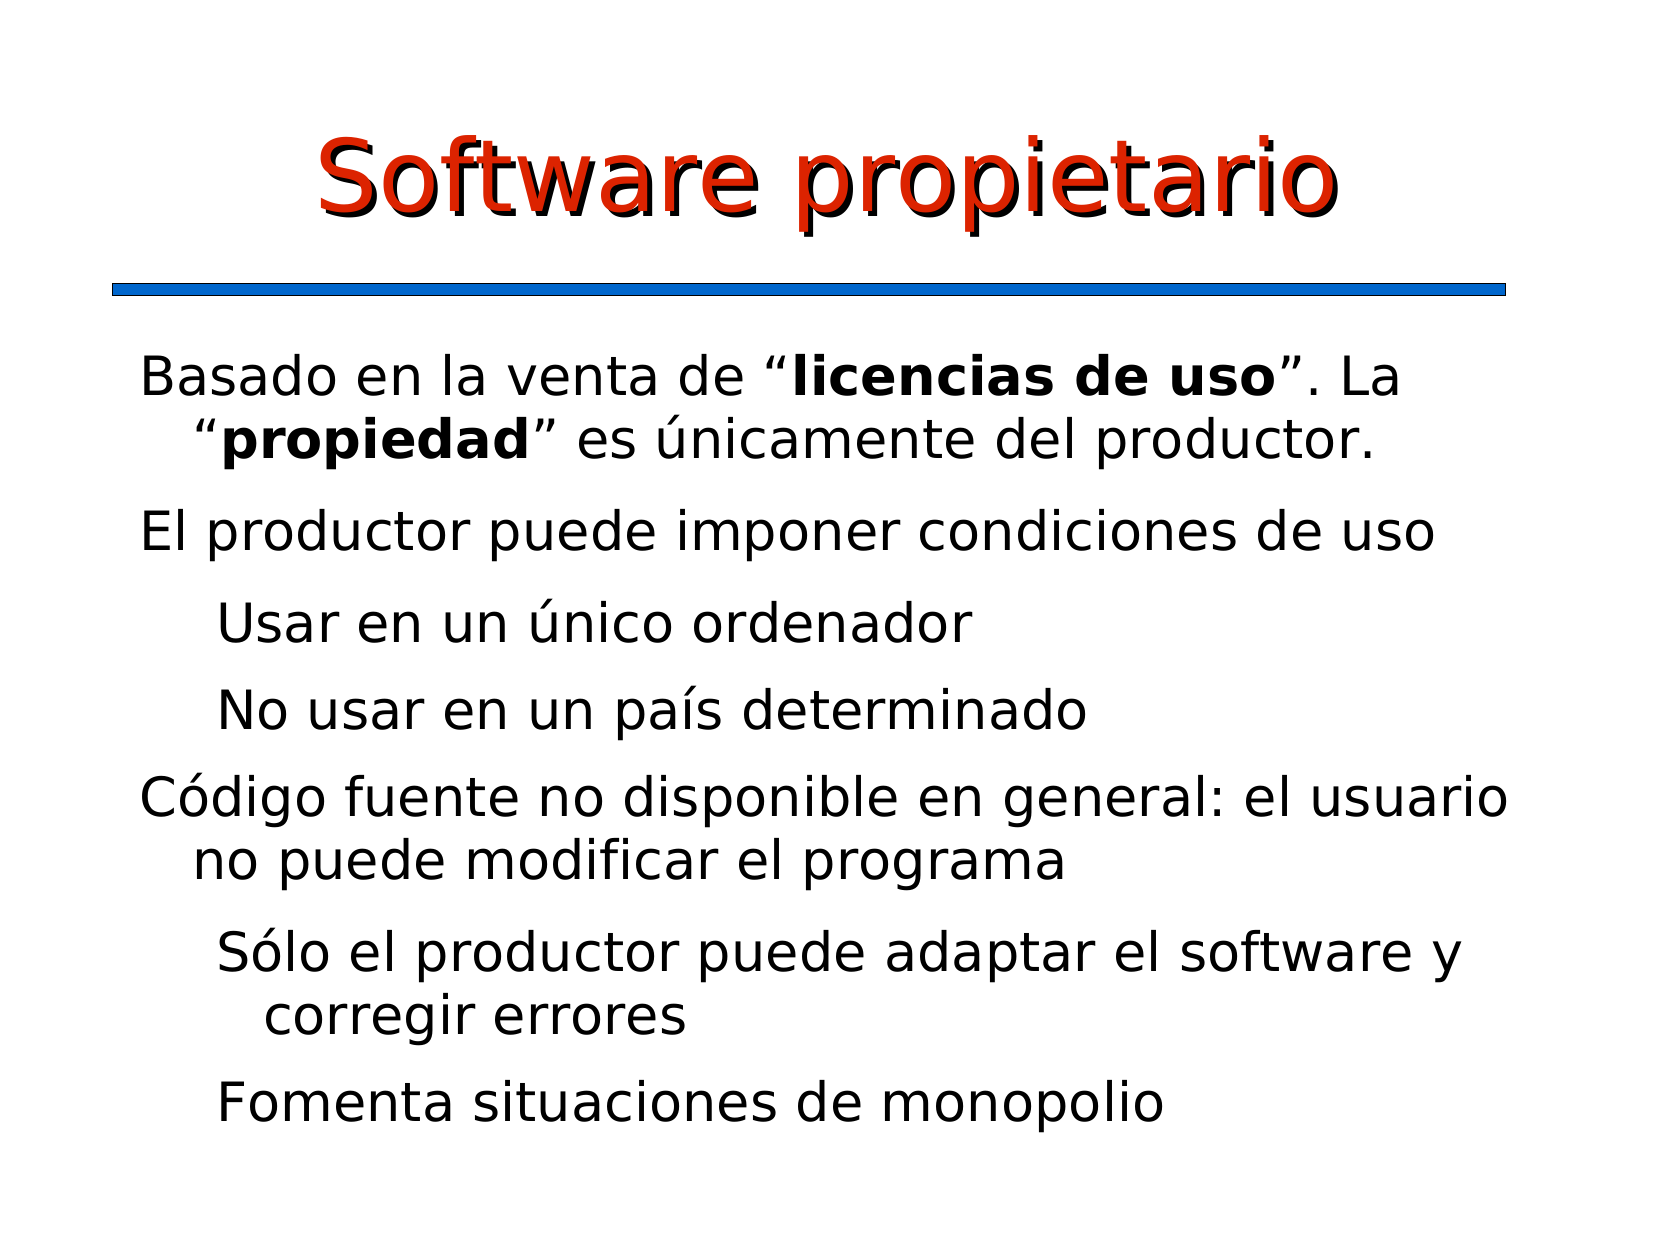

# Software propietario
Basado en la venta de “licencias de uso”. La “propiedad” es únicamente del productor.
El productor puede imponer condiciones de uso
Usar en un único ordenador
No usar en un país determinado
Código fuente no disponible en general: el usuario no puede modificar el programa
Sólo el productor puede adaptar el software y corregir errores
Fomenta situaciones de monopolio